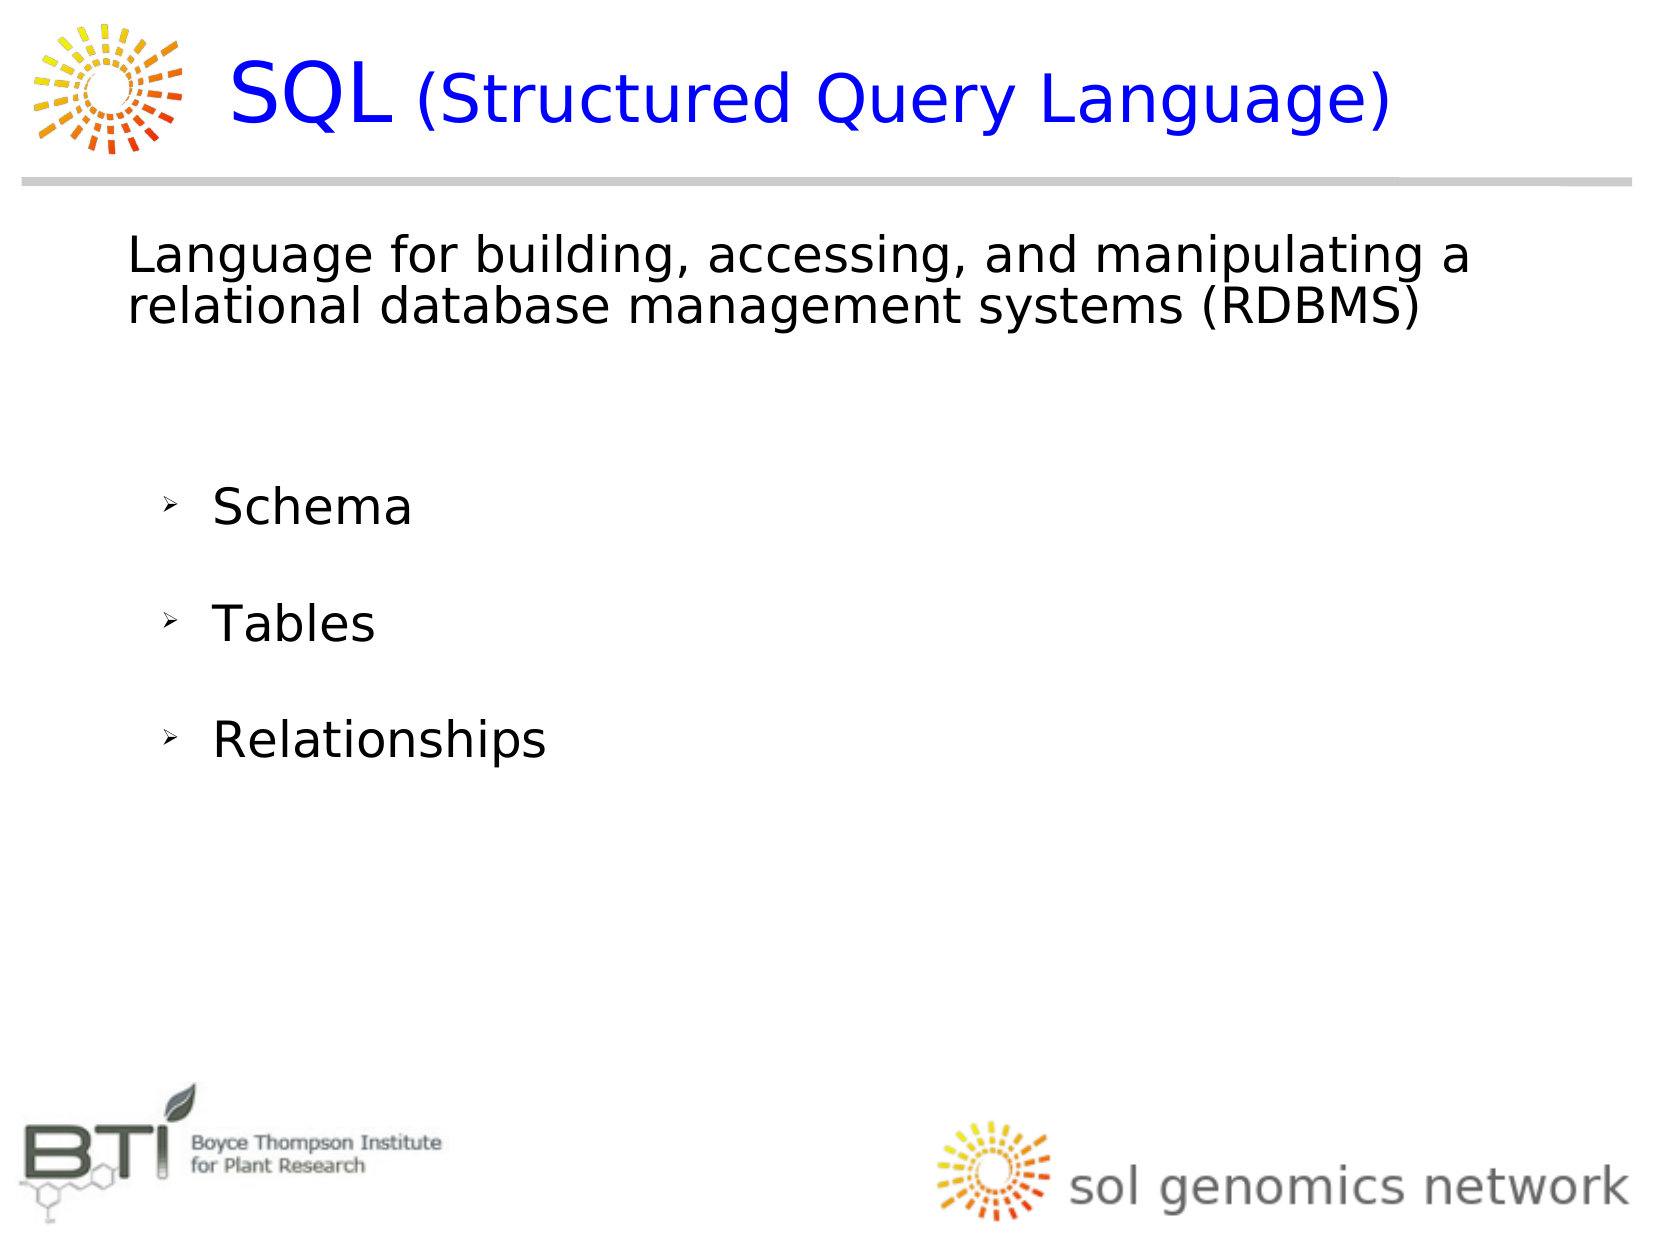

SQL (Structured Query Language)
Language for building, accessing, and manipulating a relational database management systems (RDBMS)
 Schema
 Tables
 Relationships